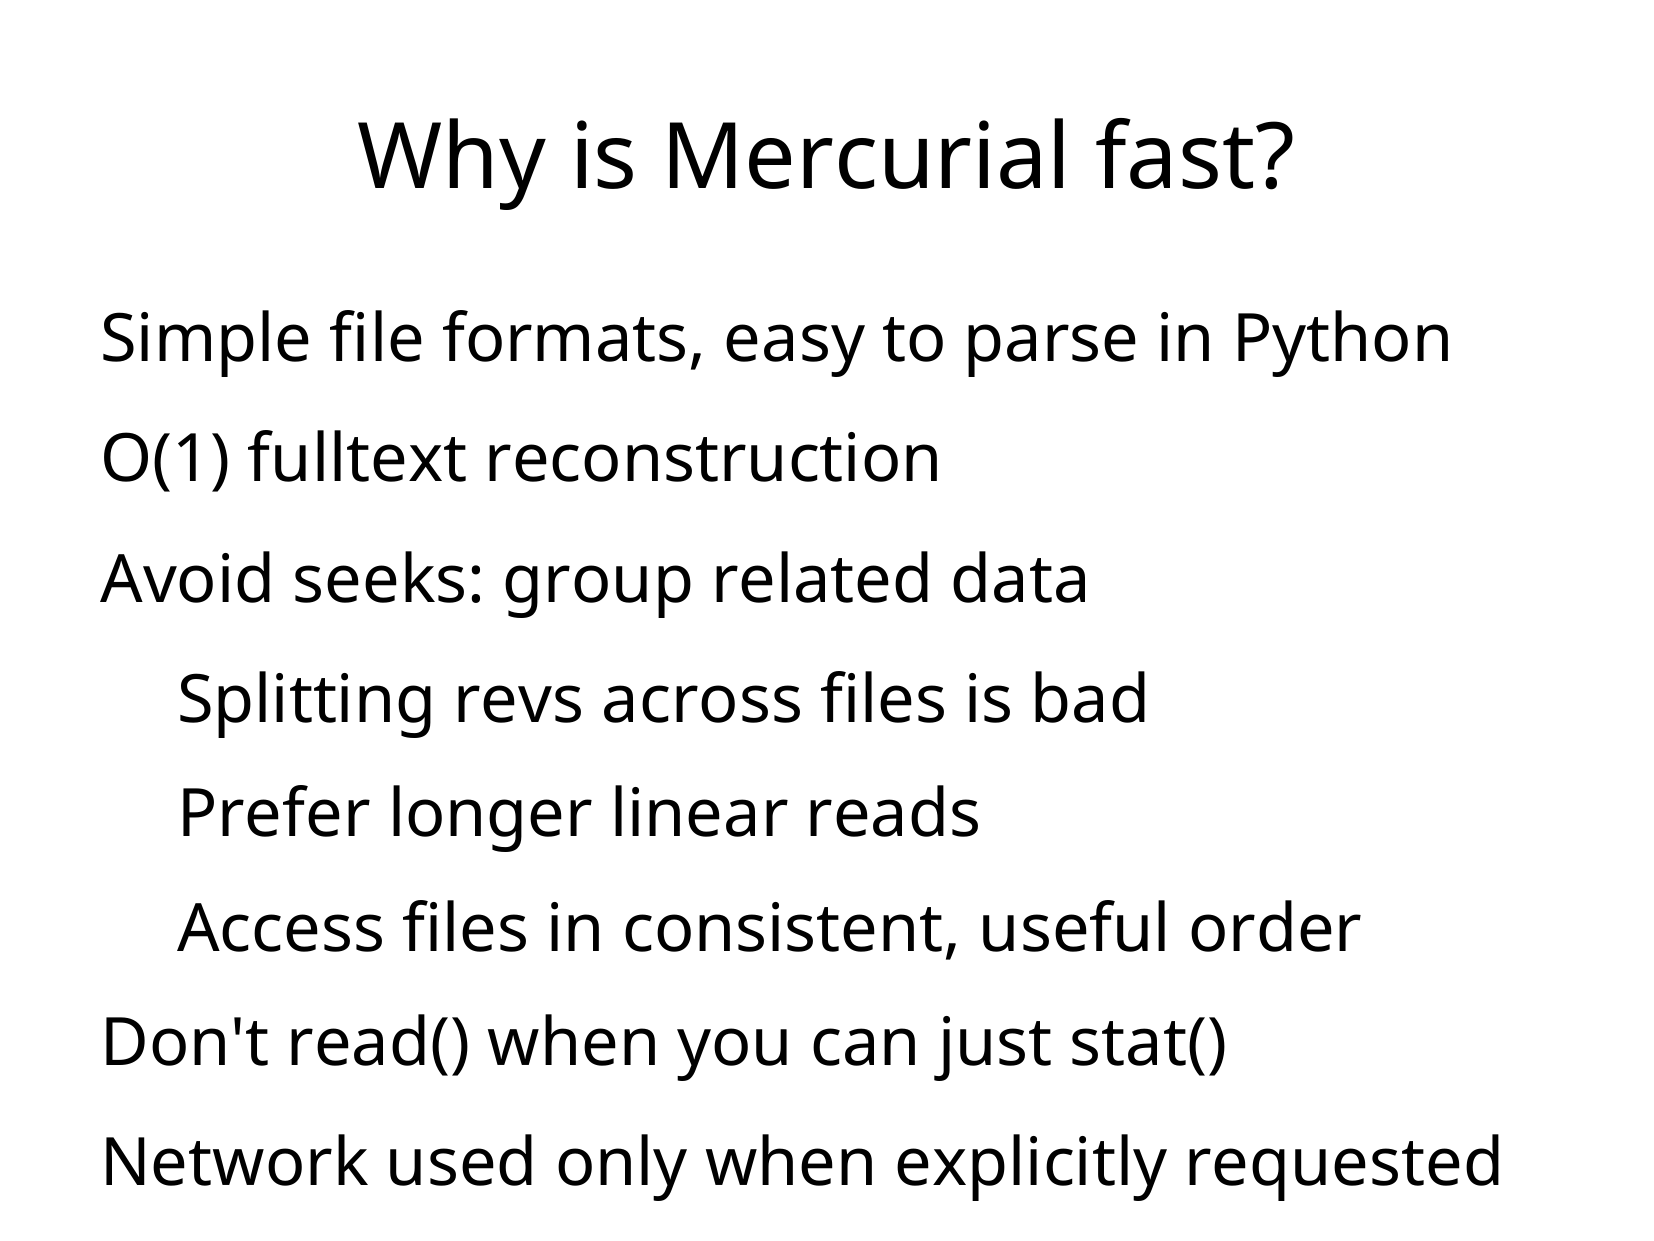

# Why is Mercurial fast?
Simple file formats, easy to parse in Python
O(1) fulltext reconstruction
Avoid seeks: group related data
Splitting revs across files is bad
Prefer longer linear reads
Access files in consistent, useful order
Don't read() when you can just stat()
Network used only when explicitly requested